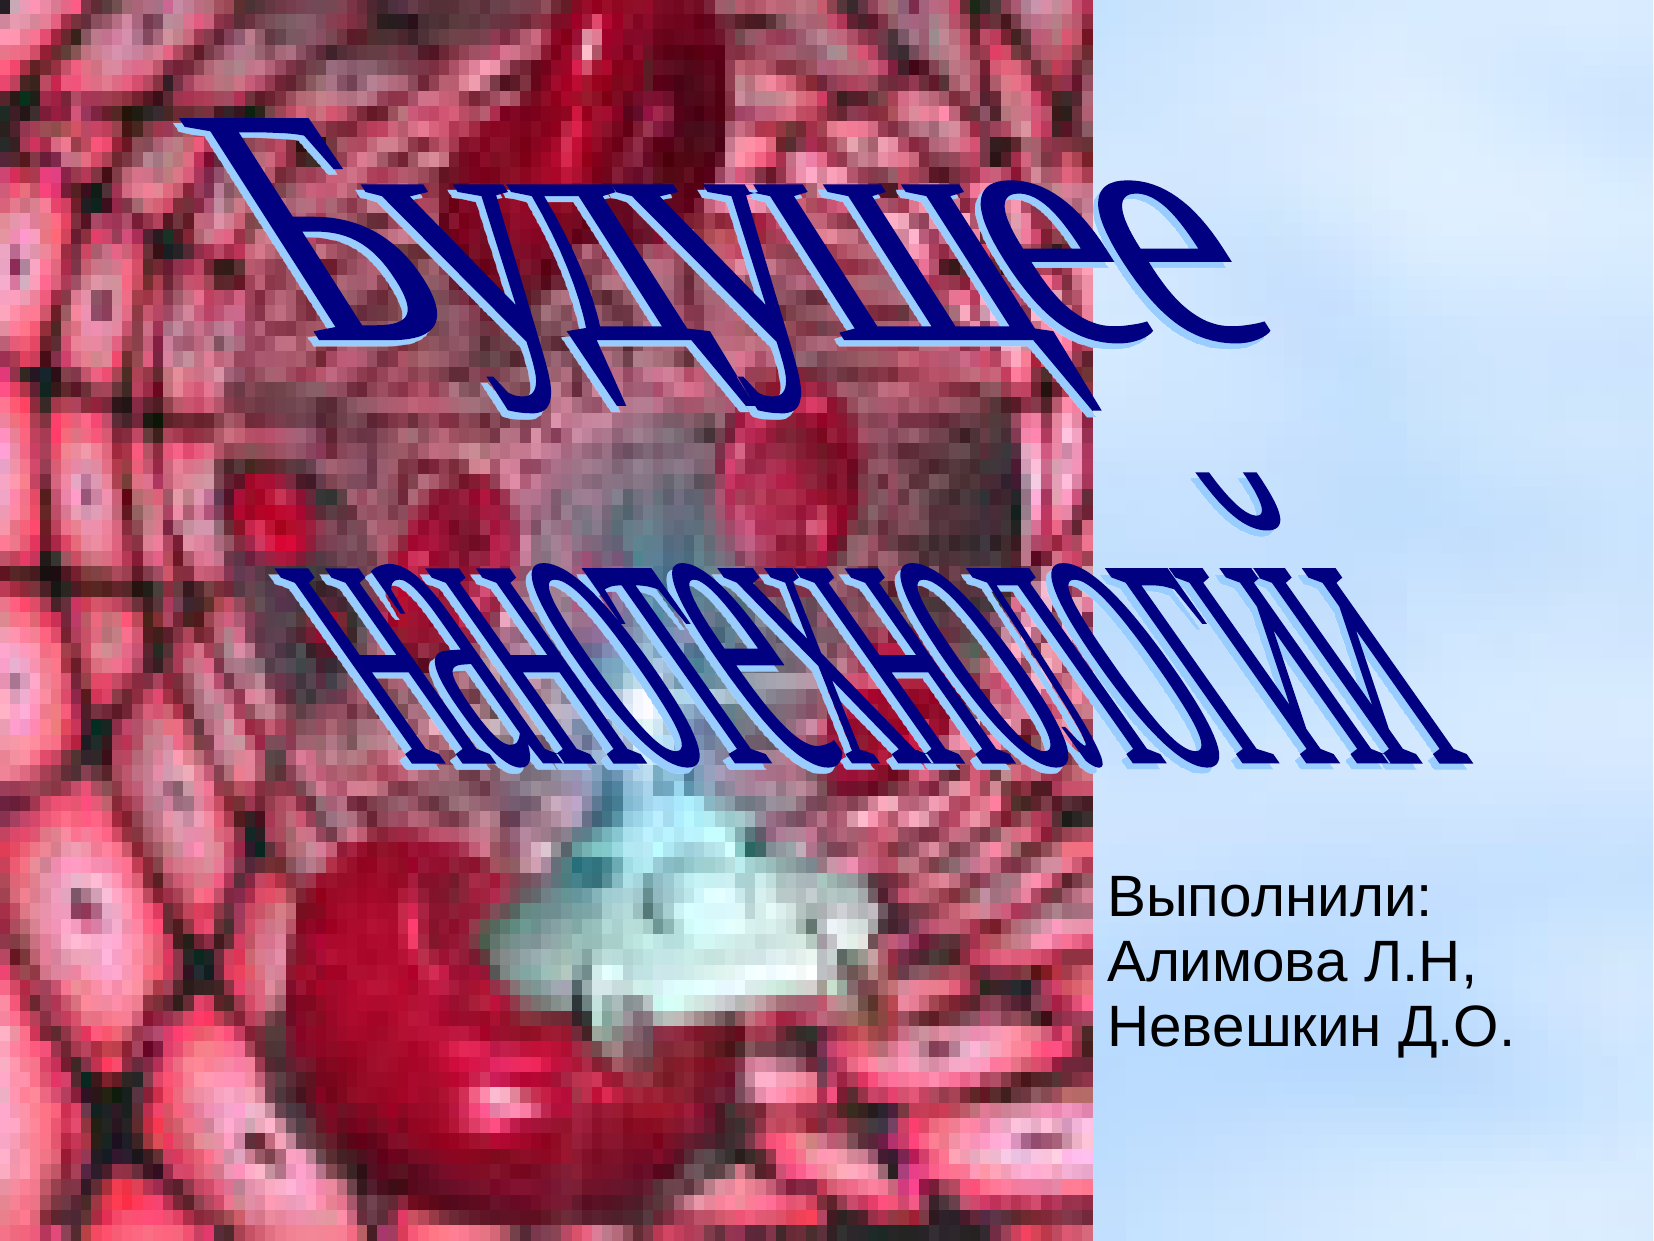

Будущее
нанотехнологий
Выполнили:
Алимова Л.Н,
Невешкин Д.О.